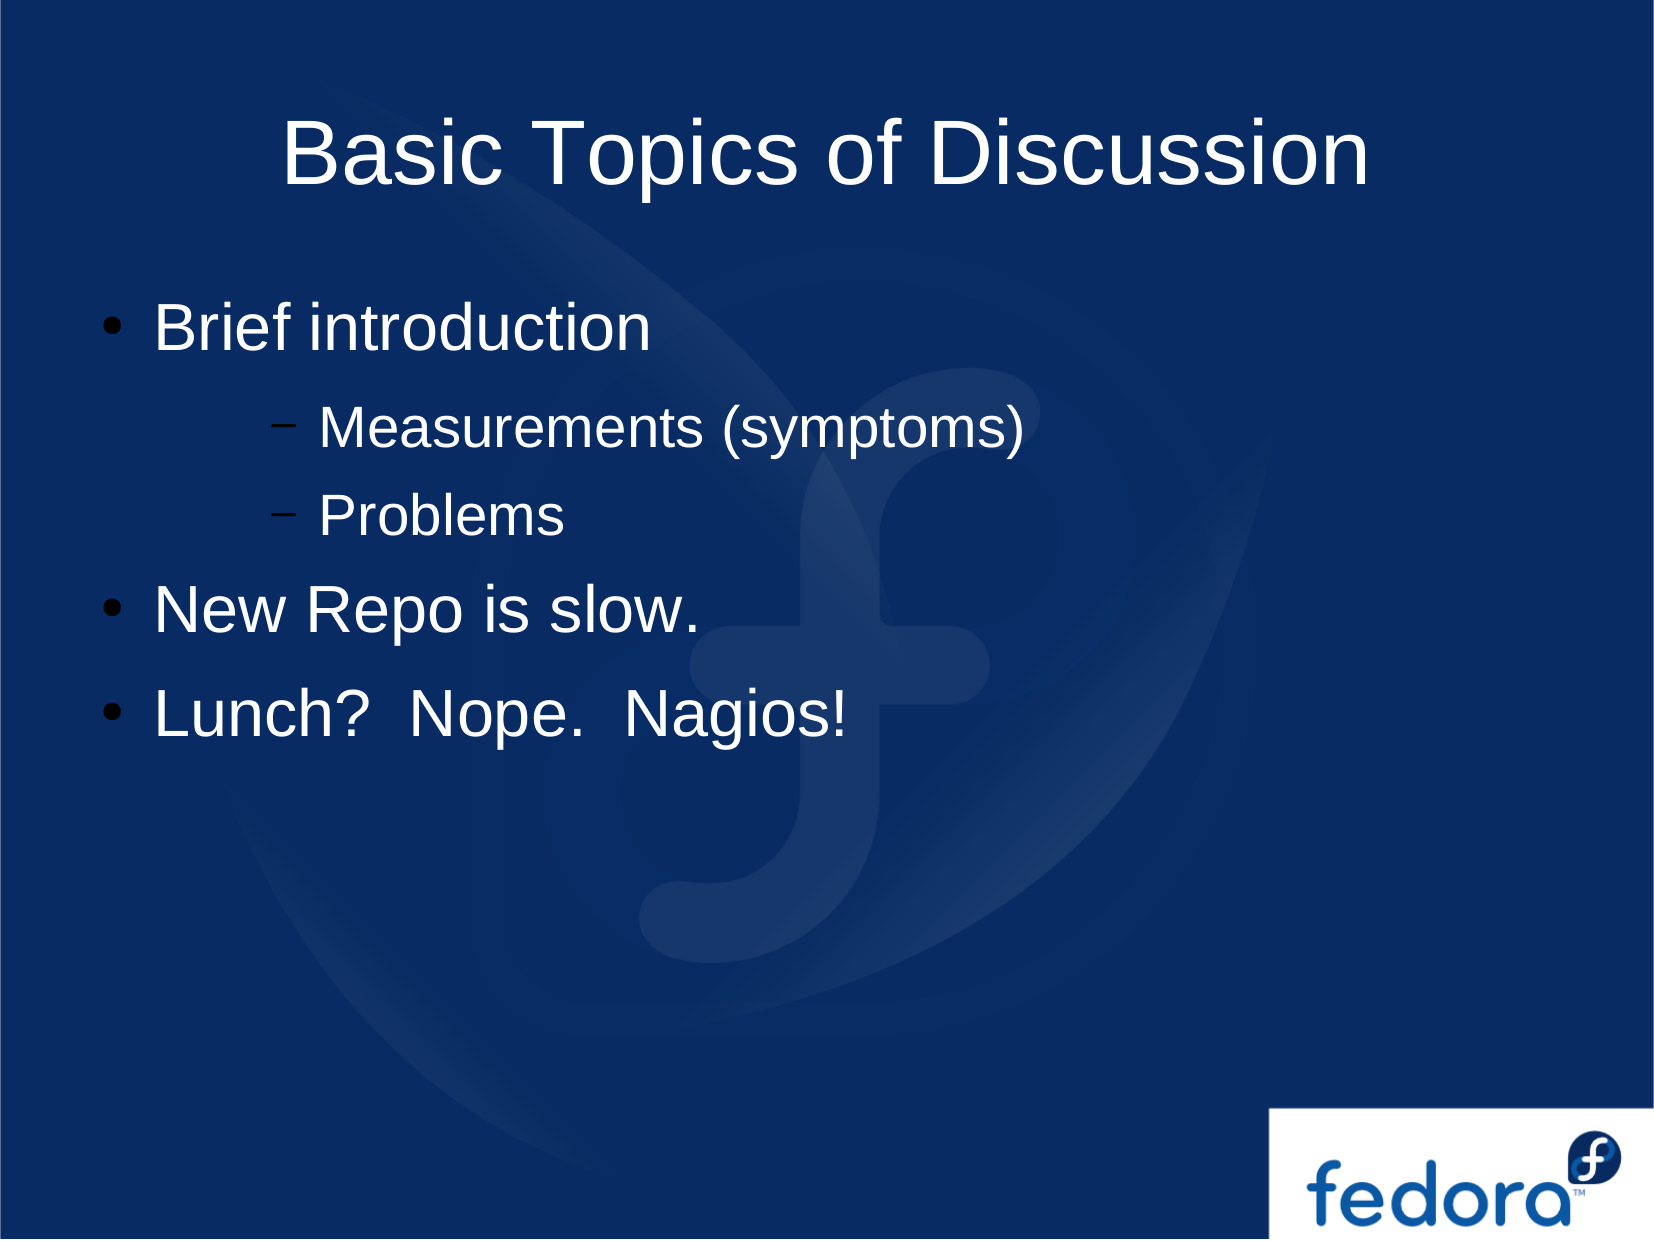

# Basic Topics of Discussion
Brief introduction
Measurements (symptoms)
Problems
New Repo is slow.
Lunch? Nope. Nagios!